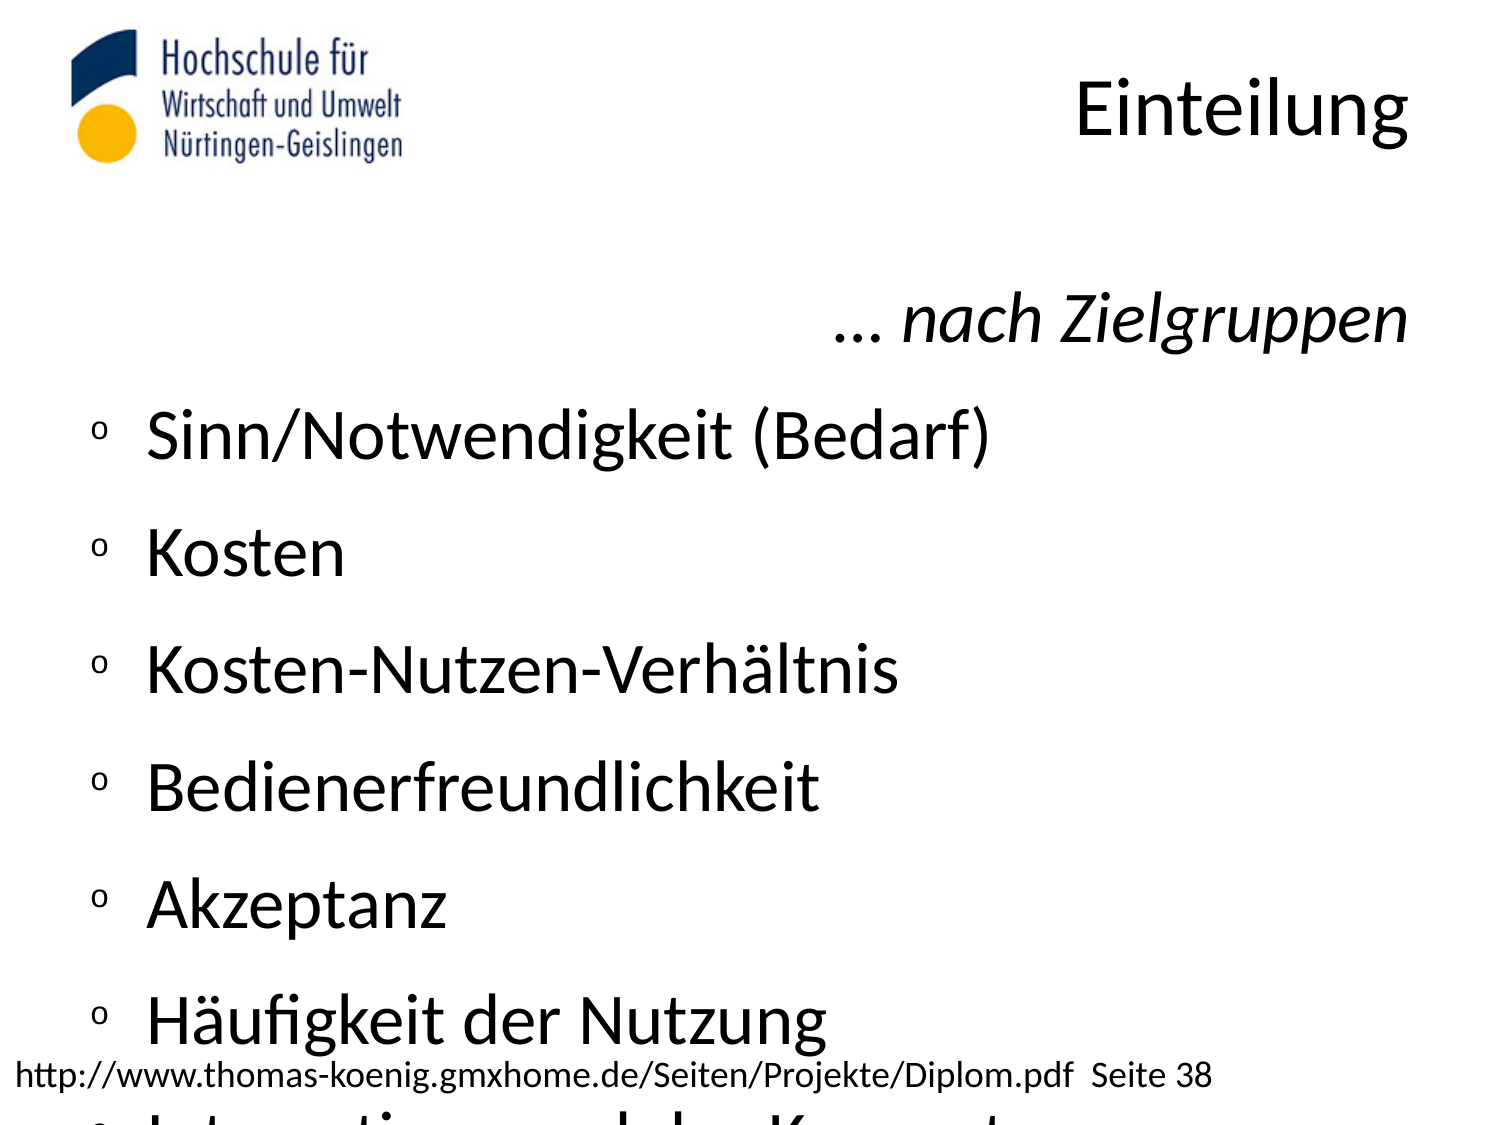

# Einteilung
… nach Zielgruppen
Sinn/Notwendigkeit (Bedarf)
Kosten
Kosten-Nutzen-Verhältnis
Bedienerfreundlichkeit
Akzeptanz
Häufigkeit der Nutzung
Integrationsgrad des Konzepts
Langfristigkeit und Nachhaltigkeit
http://www.thomas-koenig.gmxhome.de/Seiten/Projekte/Diplom.pdf Seite 38